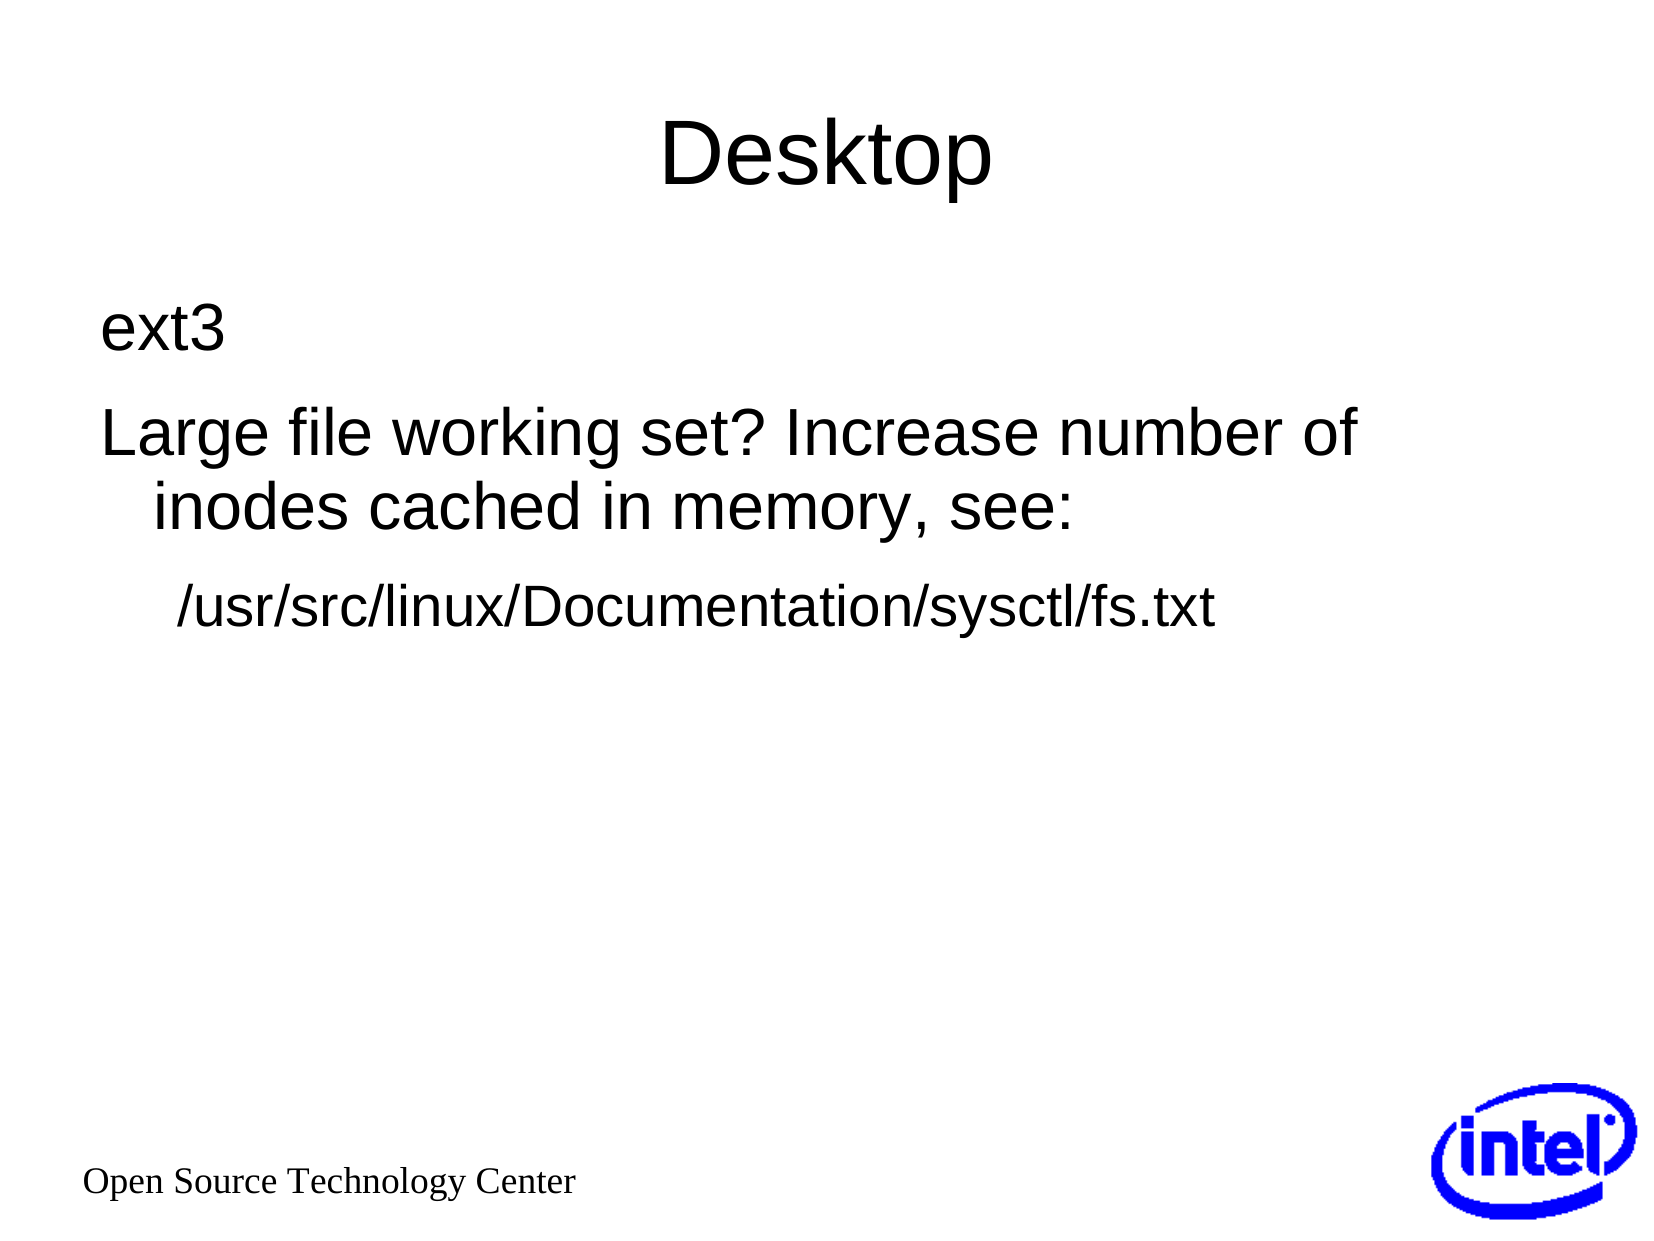

# Desktop
ext3
Large file working set? Increase number of inodes cached in memory, see:
/usr/src/linux/Documentation/sysctl/fs.txt